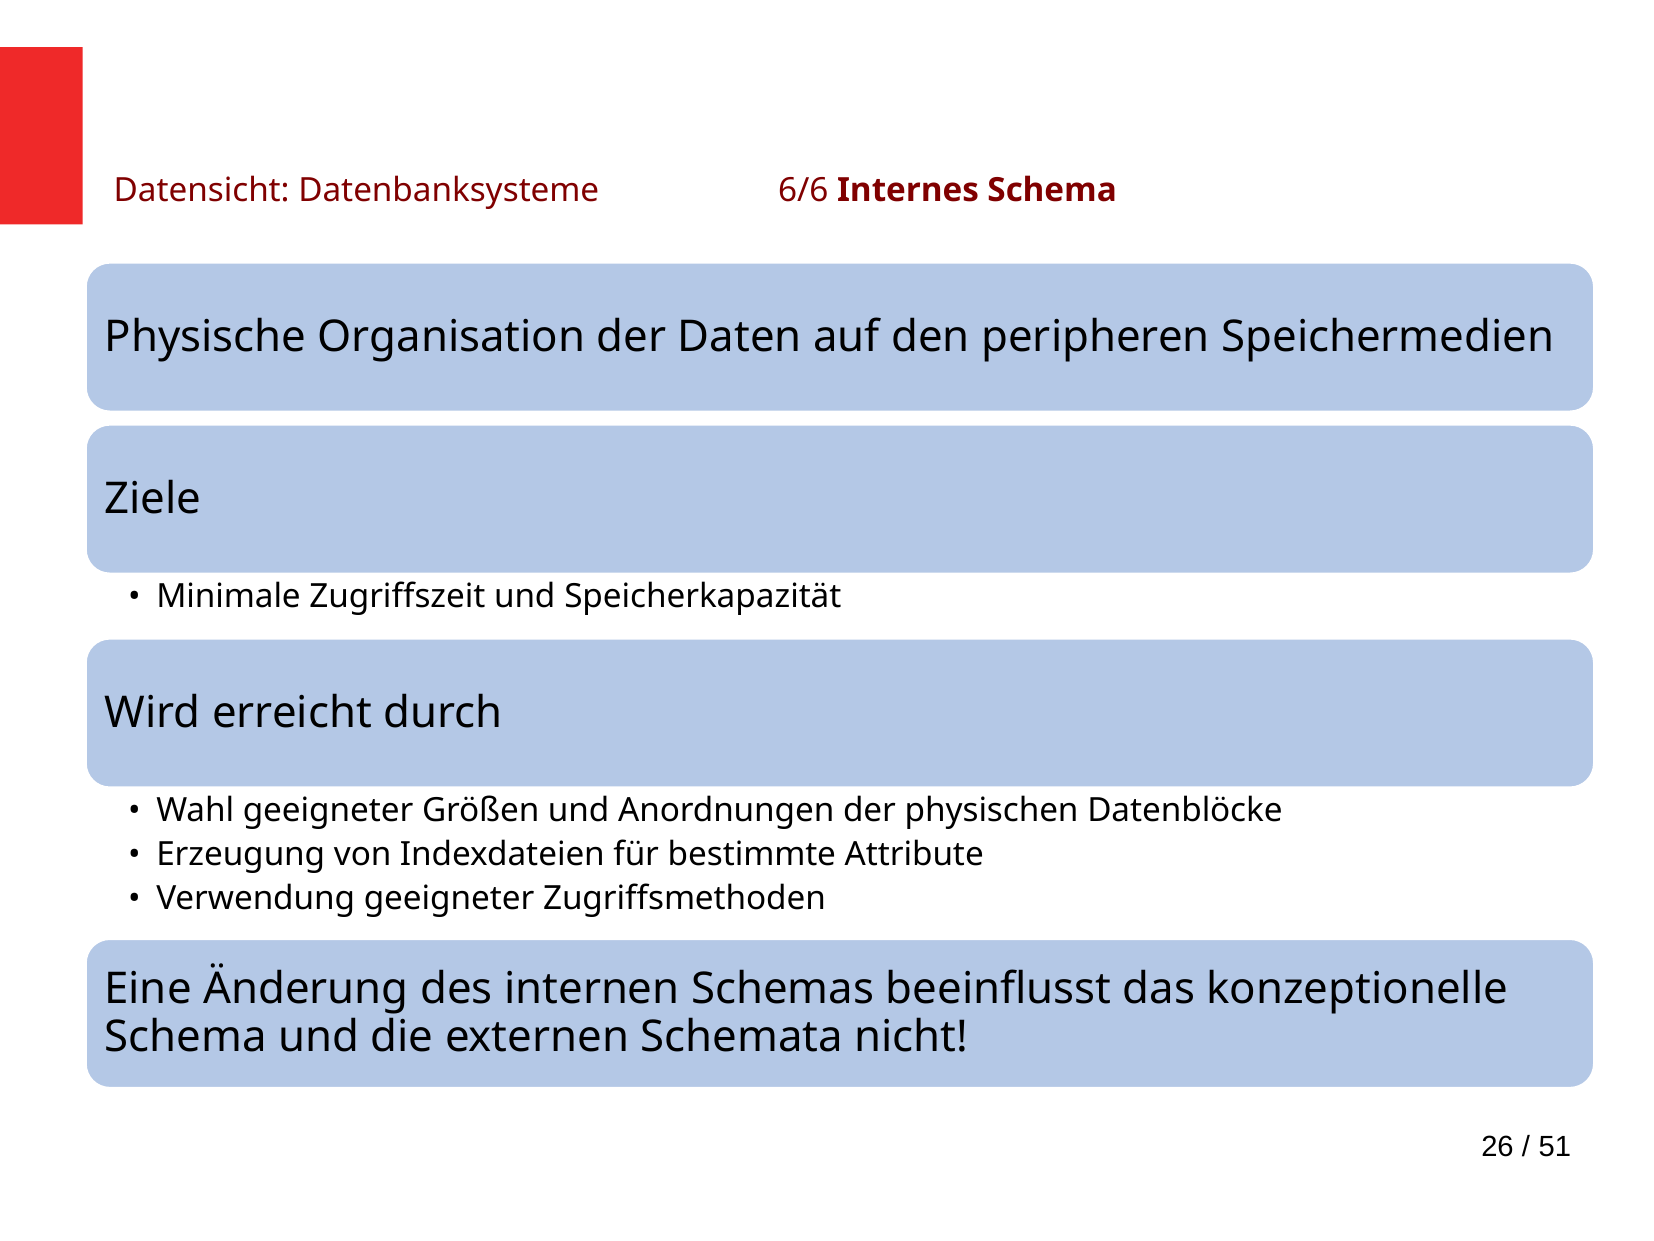

# Datensicht: Datenbanksysteme 		6/6 Internes Schema
Physische Organisation der Daten auf den peripheren Speichermedien
Ziele
Minimale Zugriffszeit und Speicherkapazität
Wird erreicht durch
Wahl geeigneter Größen und Anordnungen der physischen Datenblöcke
Erzeugung von Indexdateien für bestimmte Attribute
Verwendung geeigneter Zugriffsmethoden
Eine Änderung des internen Schemas beeinflusst das konzeptionelle Schema und die externen Schemata nicht!
26
© Hochschule Kempten / Prof.Dr.Arthur Kolb
Folie